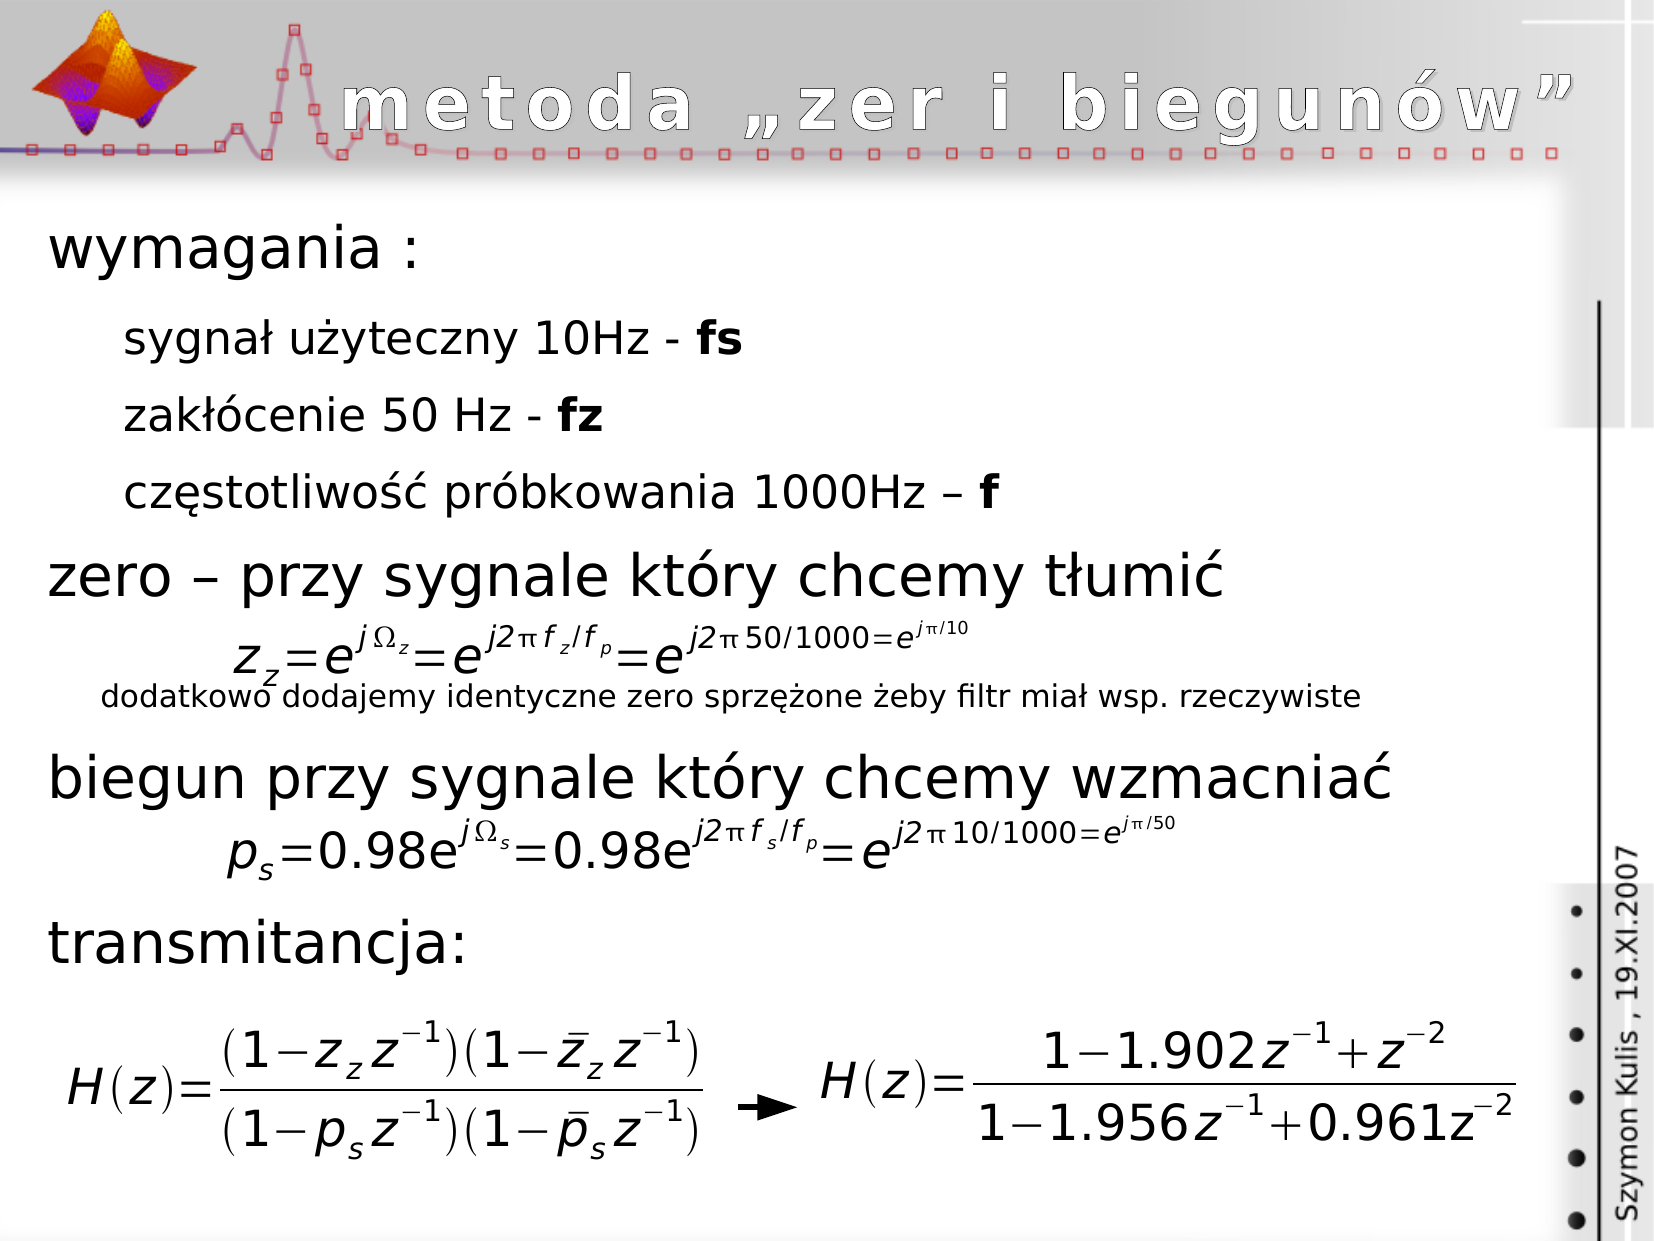

# metoda „zer i biegunów”
wymagania :
sygnał użyteczny 10Hz - fs
zakłócenie 50 Hz - fz
częstotliwość próbkowania 1000Hz – f
zero – przy sygnale który chcemy tłumić
dodatkowo dodajemy identyczne zero sprzężone żeby filtr miał wsp. rzeczywiste
biegun przy sygnale który chcemy wzmacniać
transmitancja: